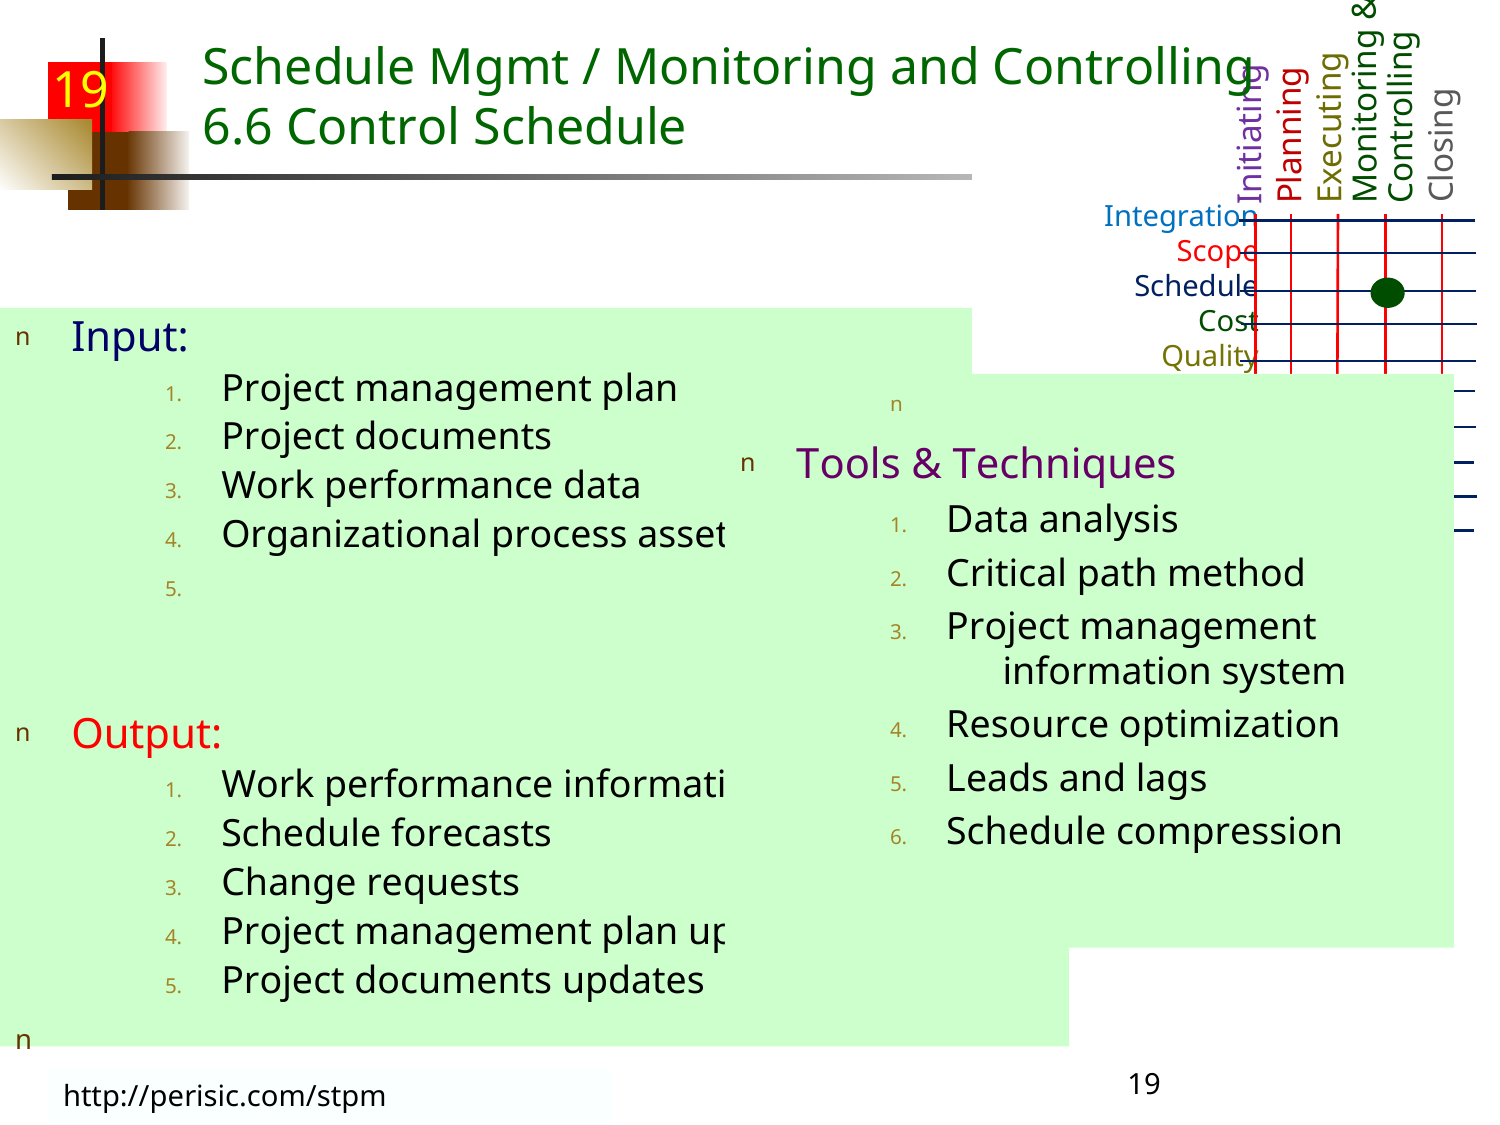

Initiating
Planning
Executing
Monitoring &
Controlling
Closing
Integration
Scope
Schedule
Cost
Quality
Resources
Communications
Risk
Procurement
Stakeholders
Schedule Mgmt / Monitoring and Controlling
6.6 Control Schedule
# Input:
Project management plan
Project documents
Work performance data
Organizational process assets
Output:
Work performance information
Schedule forecasts
Change requests
Project management plan updates
Project documents updates
Tools & Techniques
Data analysis
Critical path method
Project management information system
Resource optimization
Leads and lags
Schedule compression
18
http://perisic.com/stpm